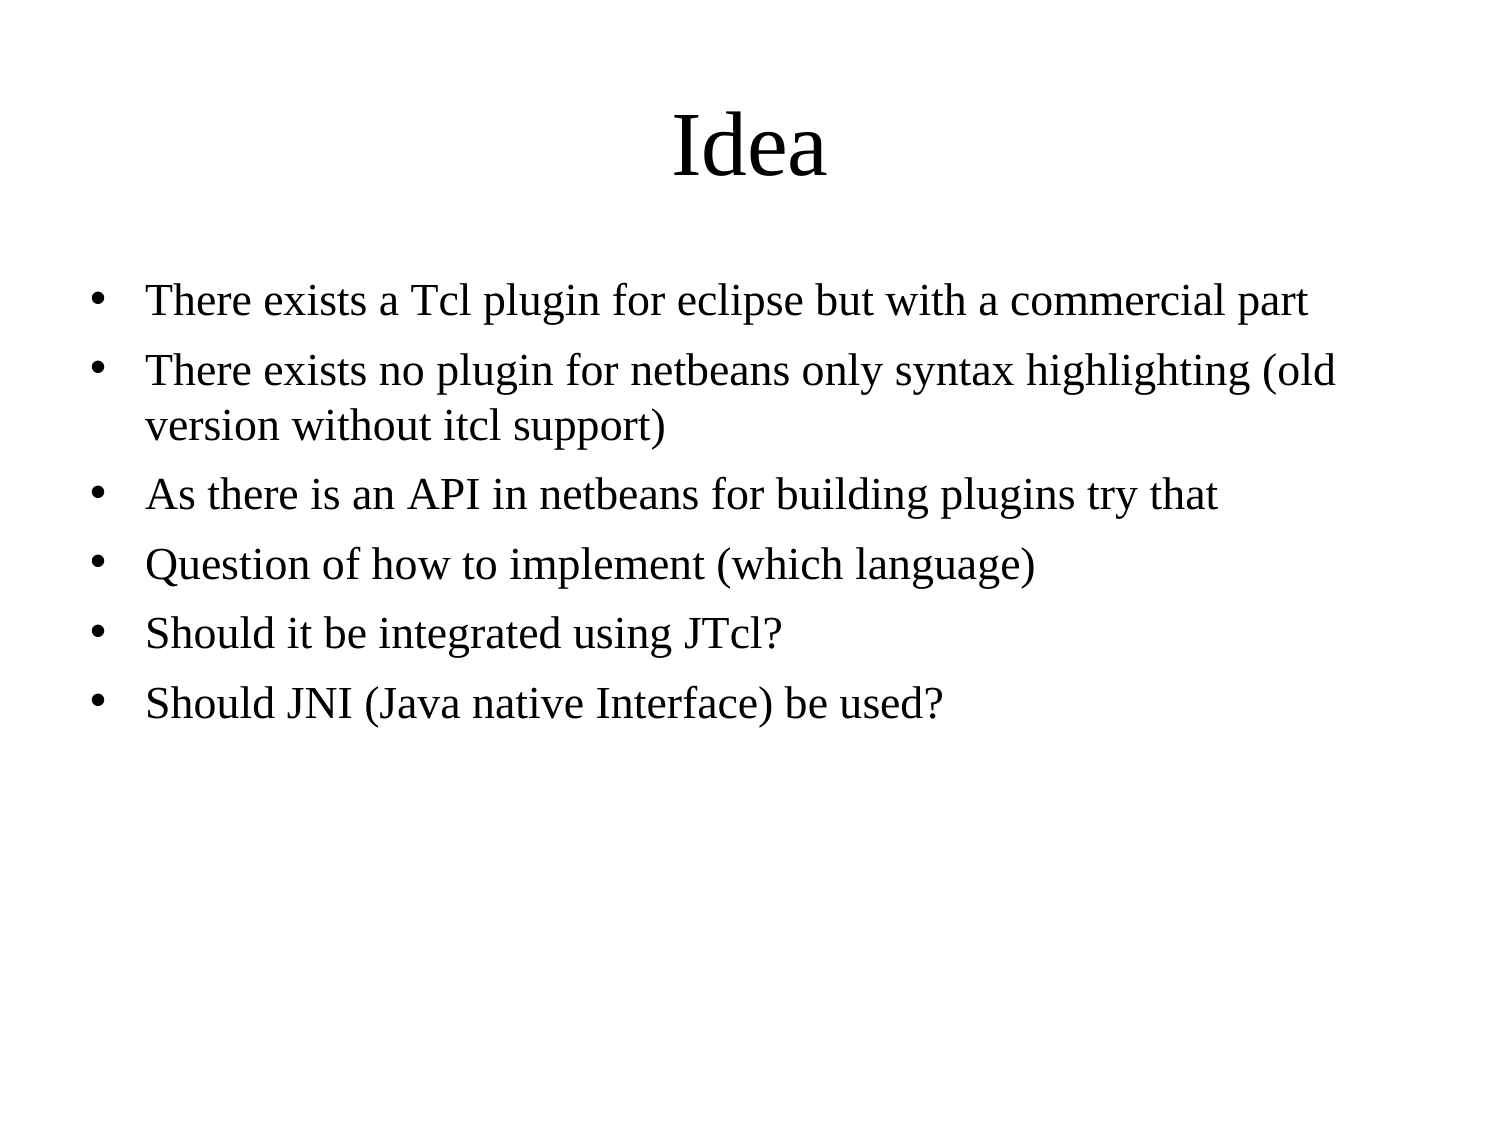

Idea
There exists a Tcl plugin for eclipse but with a commercial part
There exists no plugin for netbeans only syntax highlighting (old version without itcl support)
As there is an API in netbeans for building plugins try that
Question of how to implement (which language)
Should it be integrated using JTcl?
Should JNI (Java native Interface) be used?